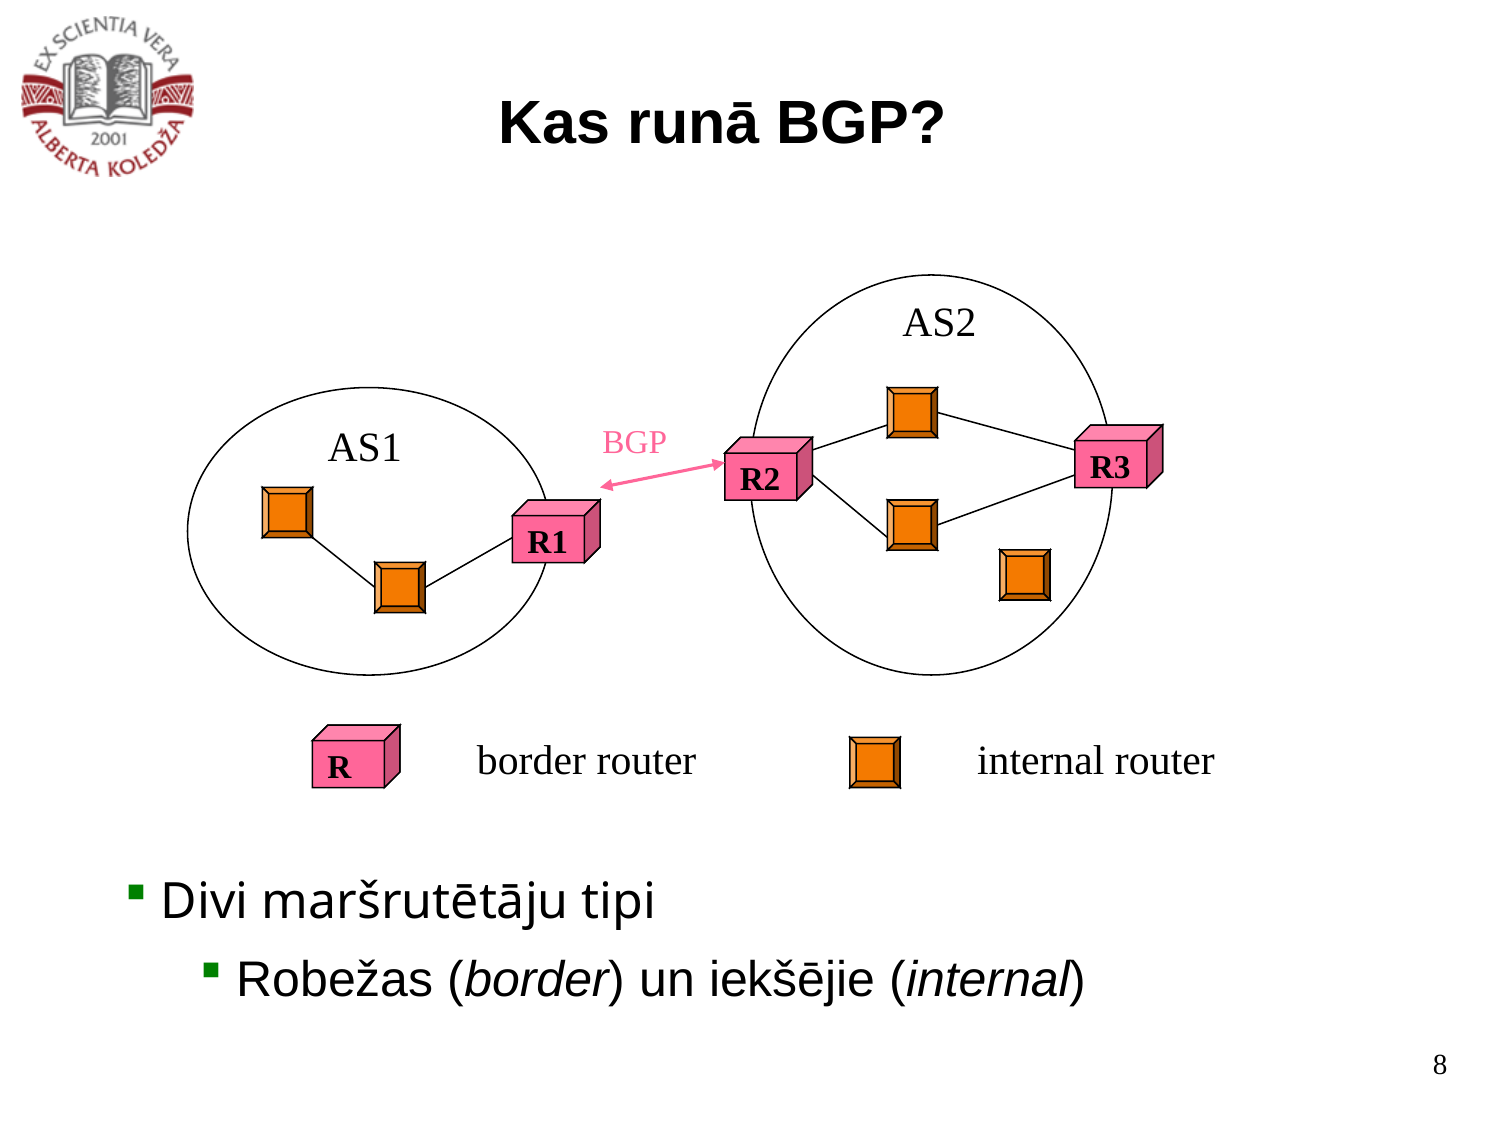

# Kas runā BGP?
AS2
AS1
BGP
R3
R2
R1
R
border router
internal router
 Divi maršrutētāju tipi
 Robežas (border) un iekšējie (internal)
7